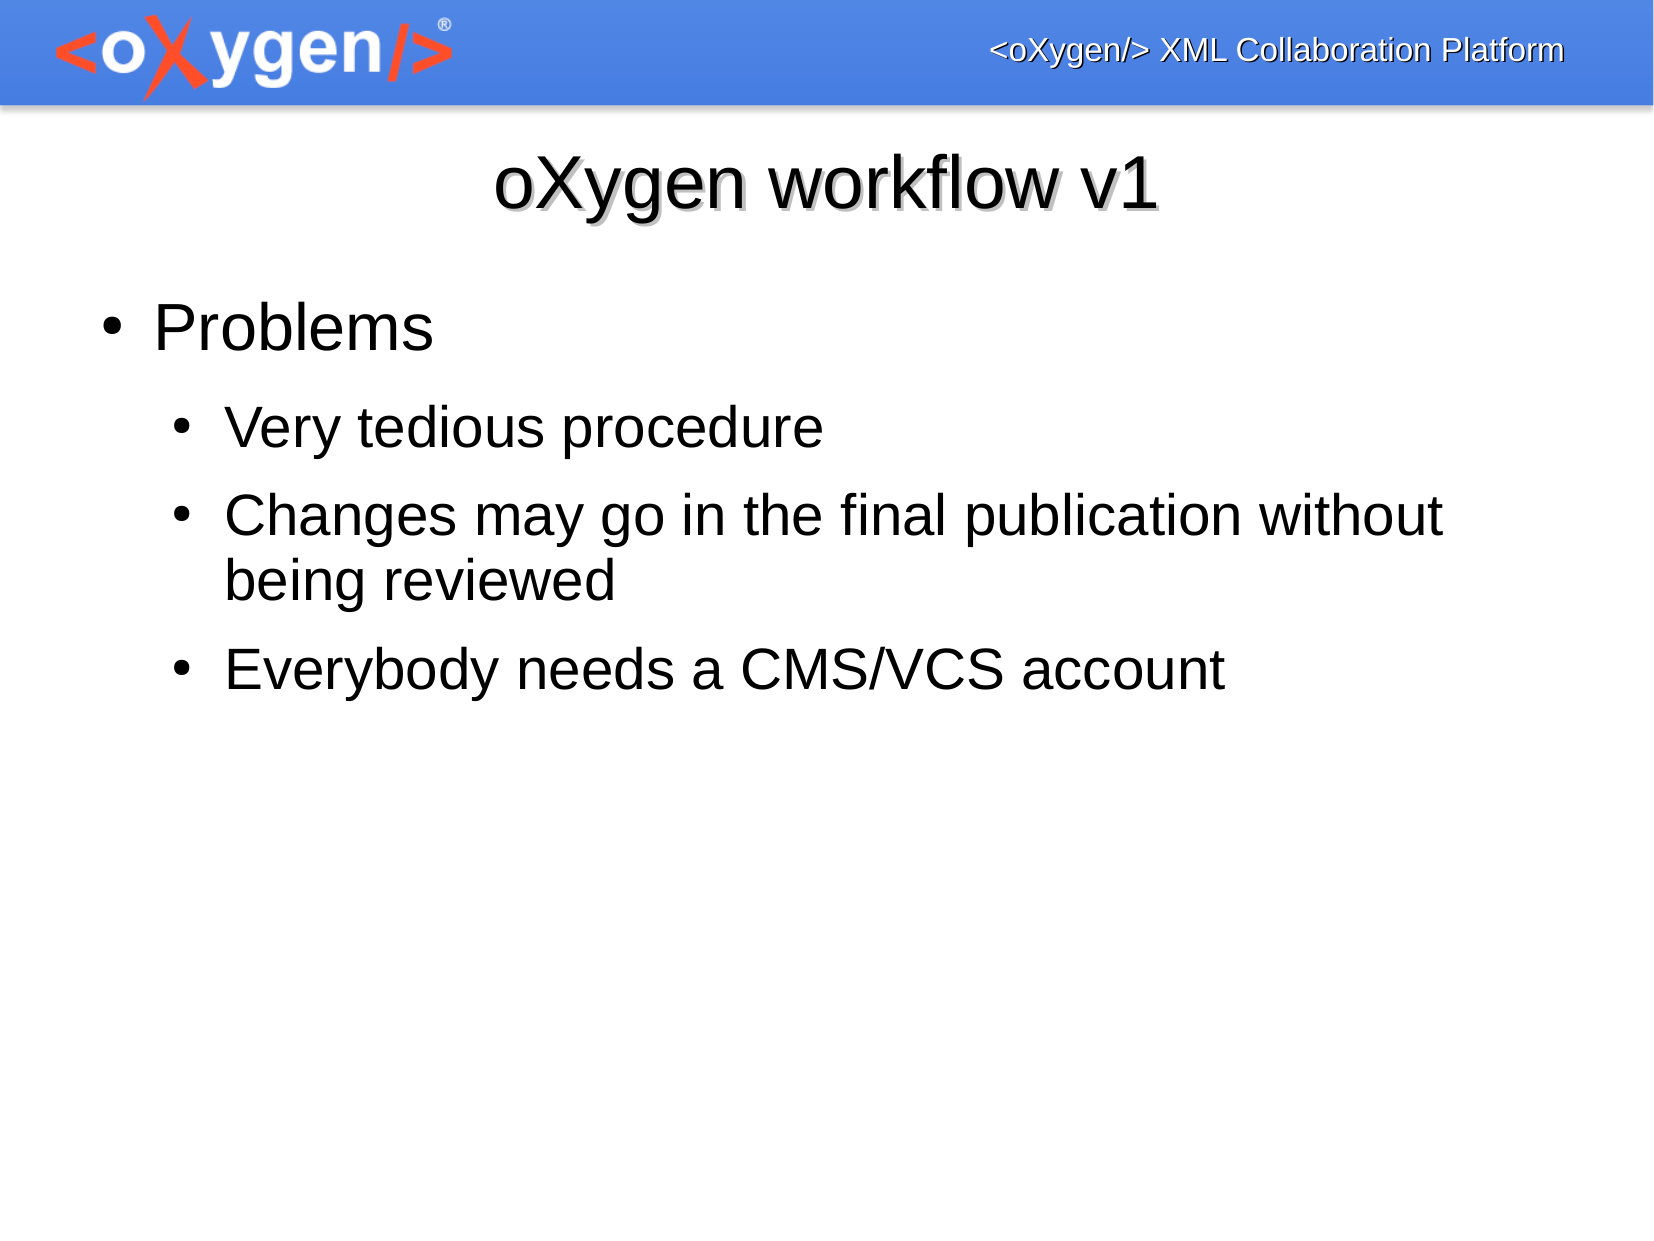

# oXygen workflow v1
Problems
Very tedious procedure
Changes may go in the final publication without being reviewed
Everybody needs a CMS/VCS account